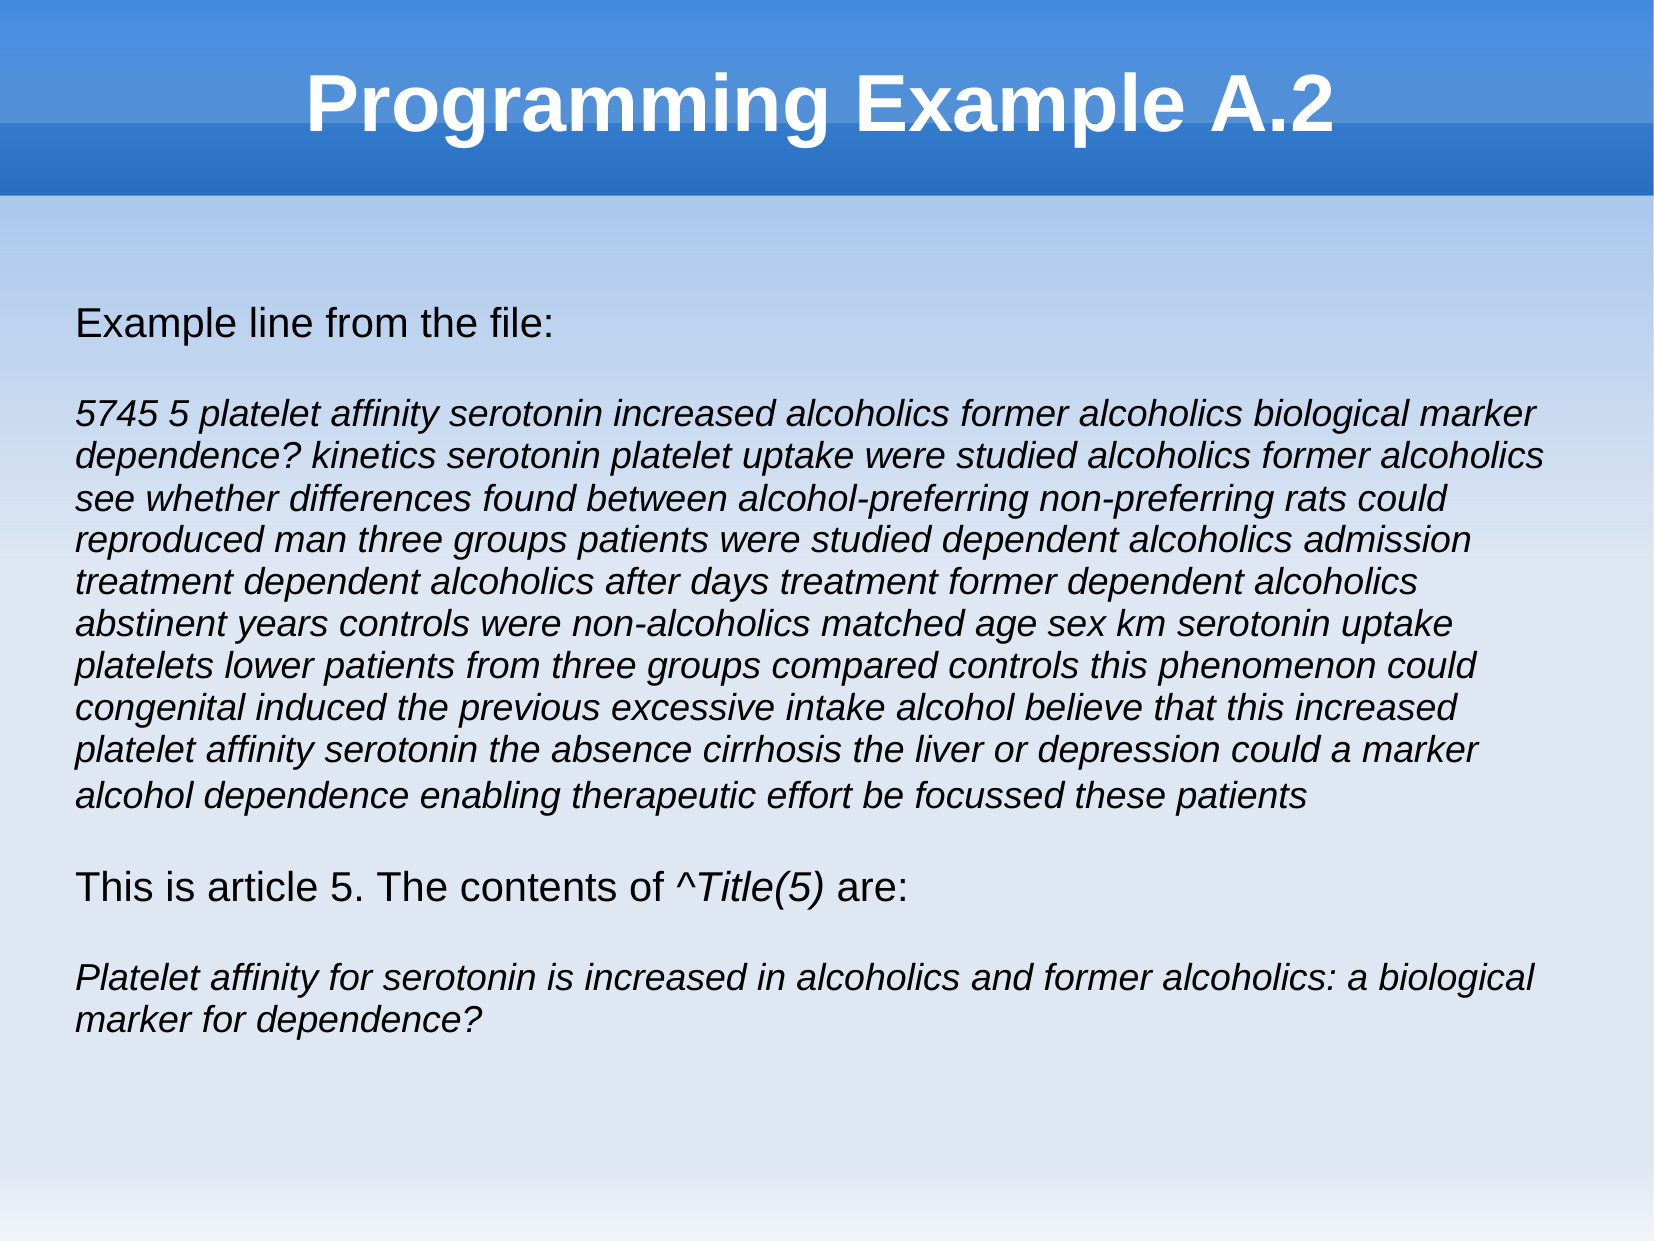

# Programming Example A.2
Example line from the file:
5745 5 platelet affinity serotonin increased alcoholics former alcoholics biological marker dependence? kinetics serotonin platelet uptake were studied alcoholics former alcoholics see whether differences found between alcohol-preferring non-preferring rats could reproduced man three groups patients were studied dependent alcoholics admission treatment dependent alcoholics after days treatment former dependent alcoholics abstinent years controls were non-alcoholics matched age sex km serotonin uptake platelets lower patients from three groups compared controls this phenomenon could congenital induced the previous excessive intake alcohol believe that this increased platelet affinity serotonin the absence cirrhosis the liver or depression could a marker alcohol dependence enabling therapeutic effort be focussed these patients
This is article 5. The contents of ^Title(5) are:
Platelet affinity for serotonin is increased in alcoholics and former alcoholics: a biological marker for dependence?